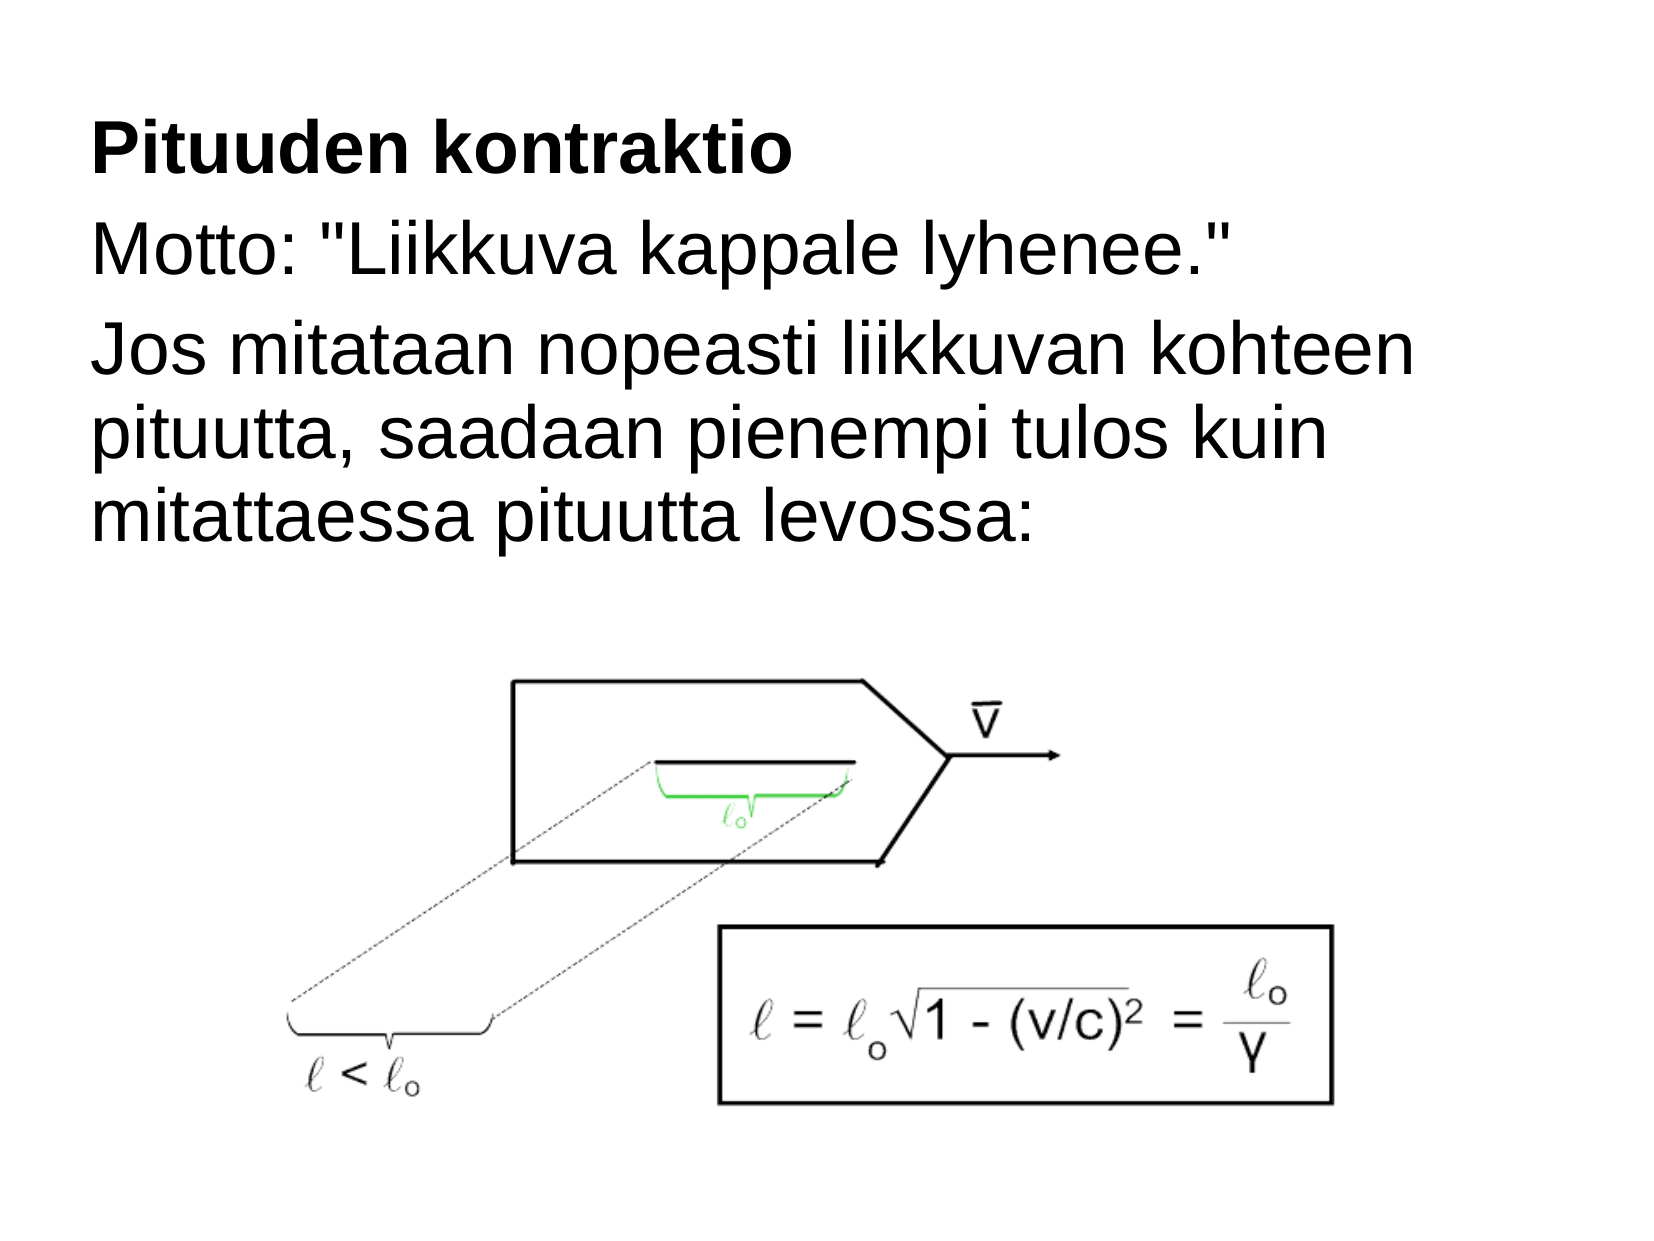

Pituuden kontraktio
Motto: "Liikkuva kappale lyhenee."
Jos mitataan nopeasti liikkuvan kohteen
pituutta, saadaan pienempi tulos kuin
mitattaessa pituutta levossa: